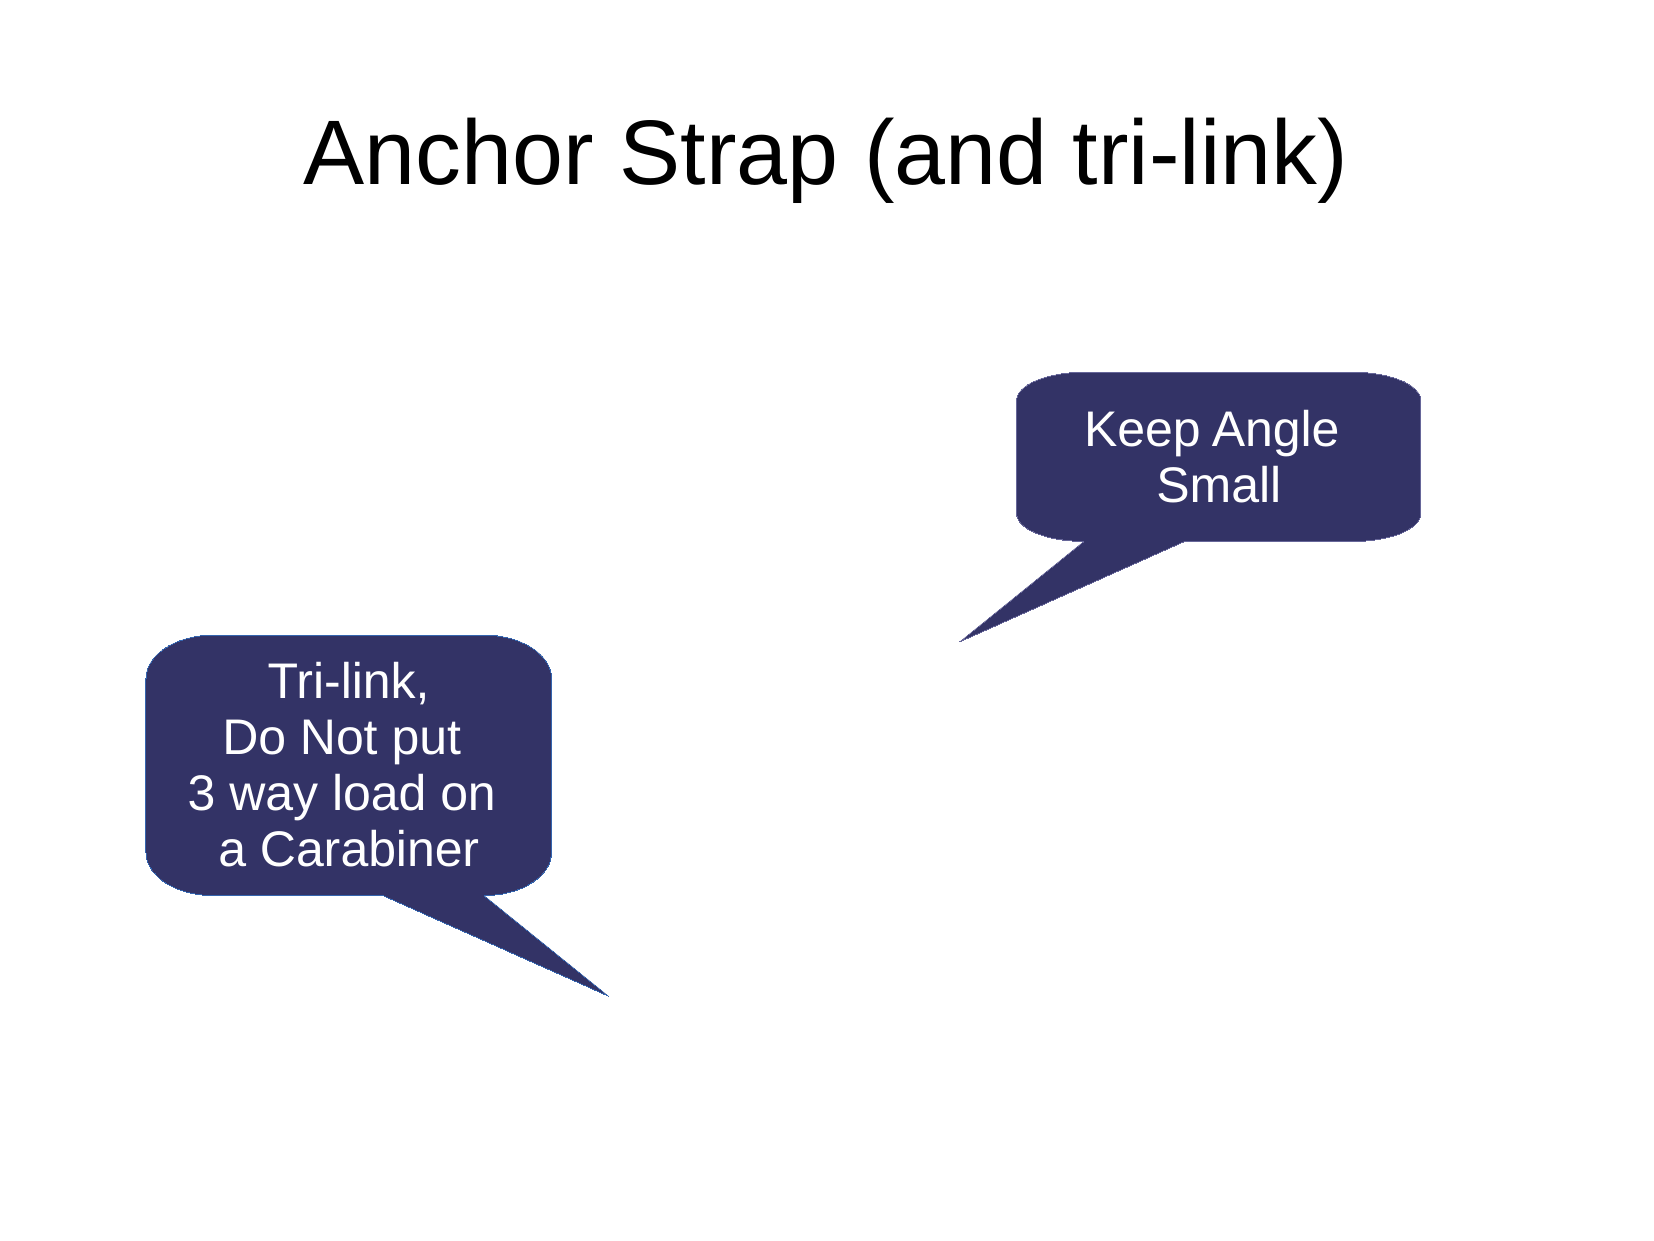

# Anchor Strap (and tri-link)
Keep Angle
Small
Tri-link,
Do Not put
3 way load on
a Carabiner